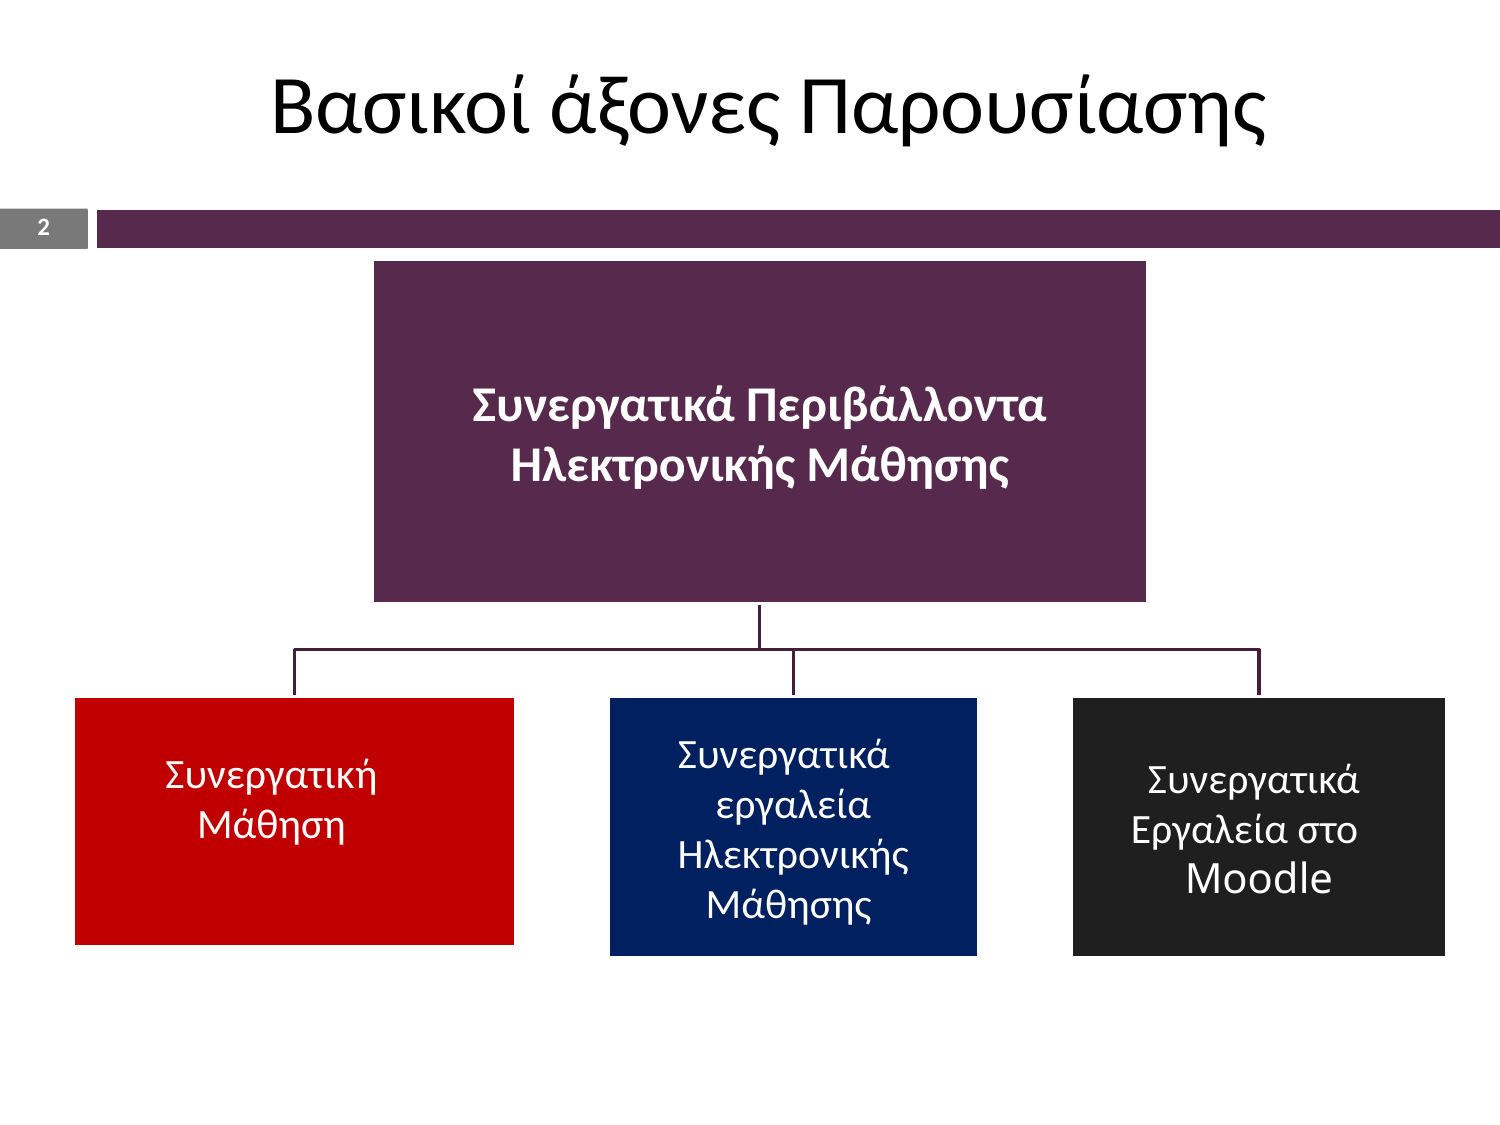

# Βασικοί άξονες Παρουσίασης
Συνεργατικά Περιβάλλοντα Ηλεκτρονικής Μάθησης
Συνεργατικά εργαλεία Ηλεκτρονικής Μάθησης
Συνεργατικά Εργαλεία στο Moodle
Συνεργατική Μάθηση